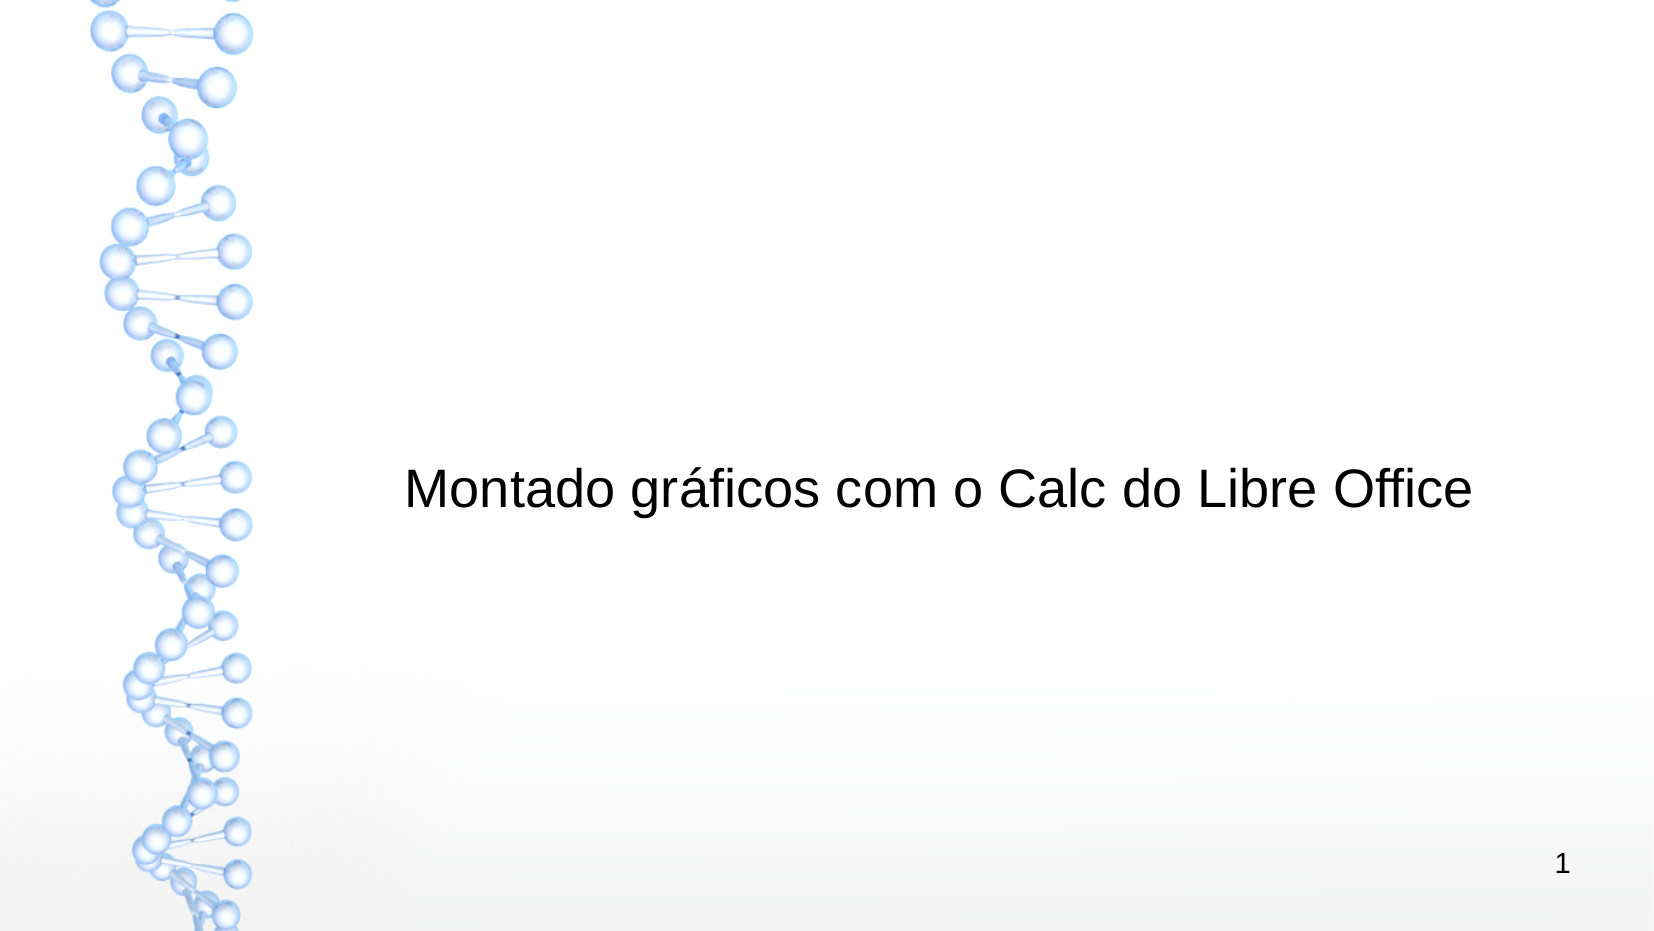

Montado gráficos com o Calc do Libre Office
1